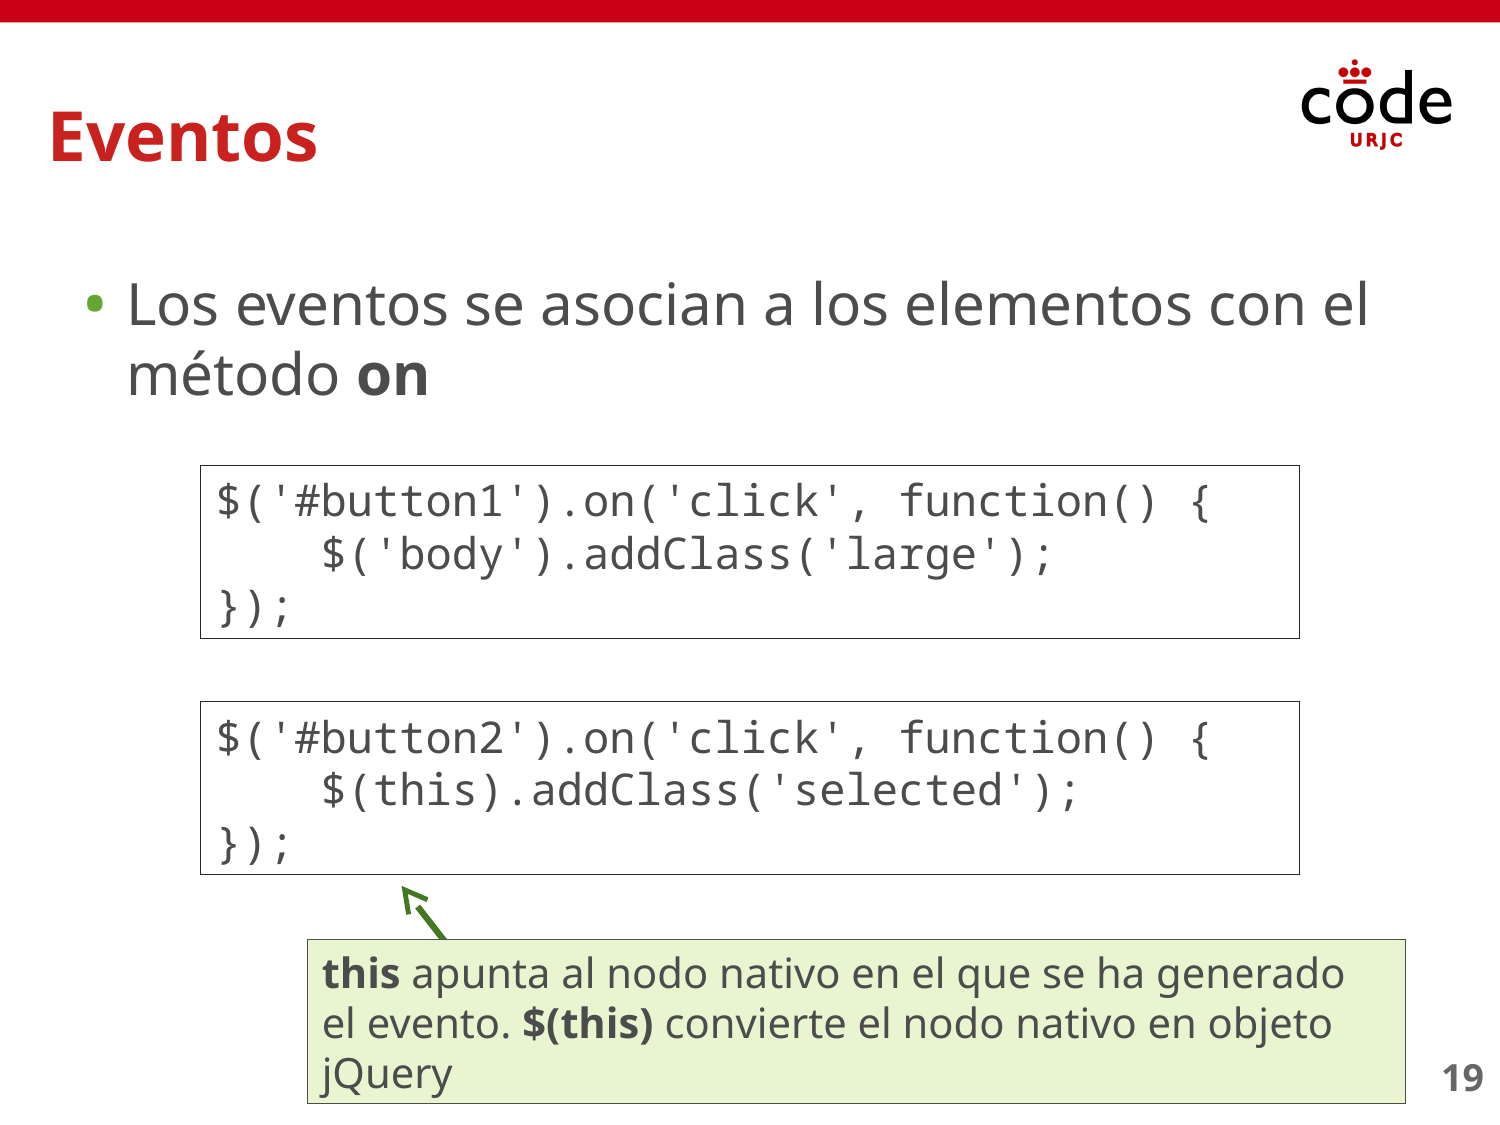

# Eventos
Los eventos se asocian a los elementos con el método on
$('#button1').on('click', function() {
 $('body').addClass('large');
});
$('#button2').on('click', function() {
 $(this).addClass('selected');
});
this apunta al nodo nativo en el que se ha generado el evento. $(this) convierte el nodo nativo en objeto jQuery